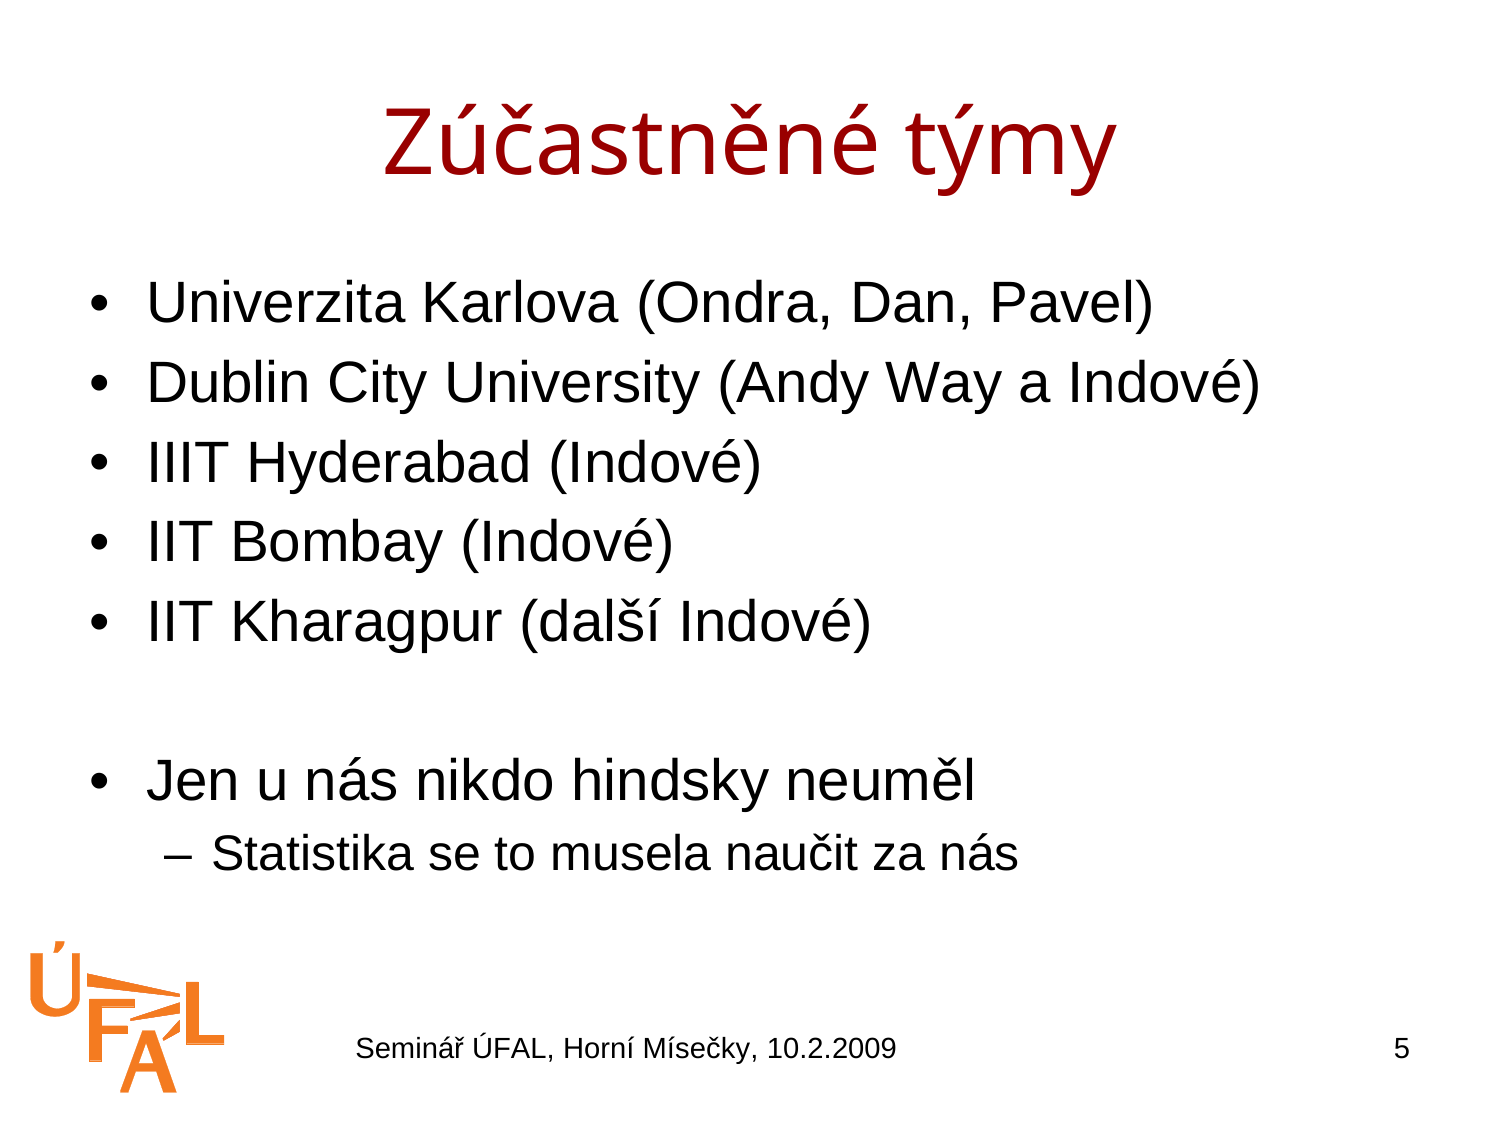

# Zúčastněné týmy
Univerzita Karlova (Ondra, Dan, Pavel)
Dublin City University (Andy Way a Indové)
IIIT Hyderabad (Indové)
IIT Bombay (Indové)
IIT Kharagpur (další Indové)
Jen u nás nikdo hindsky neuměl
Statistika se to musela naučit za nás
Seminář ÚFAL, Horní Mísečky, 10.2.2009
5